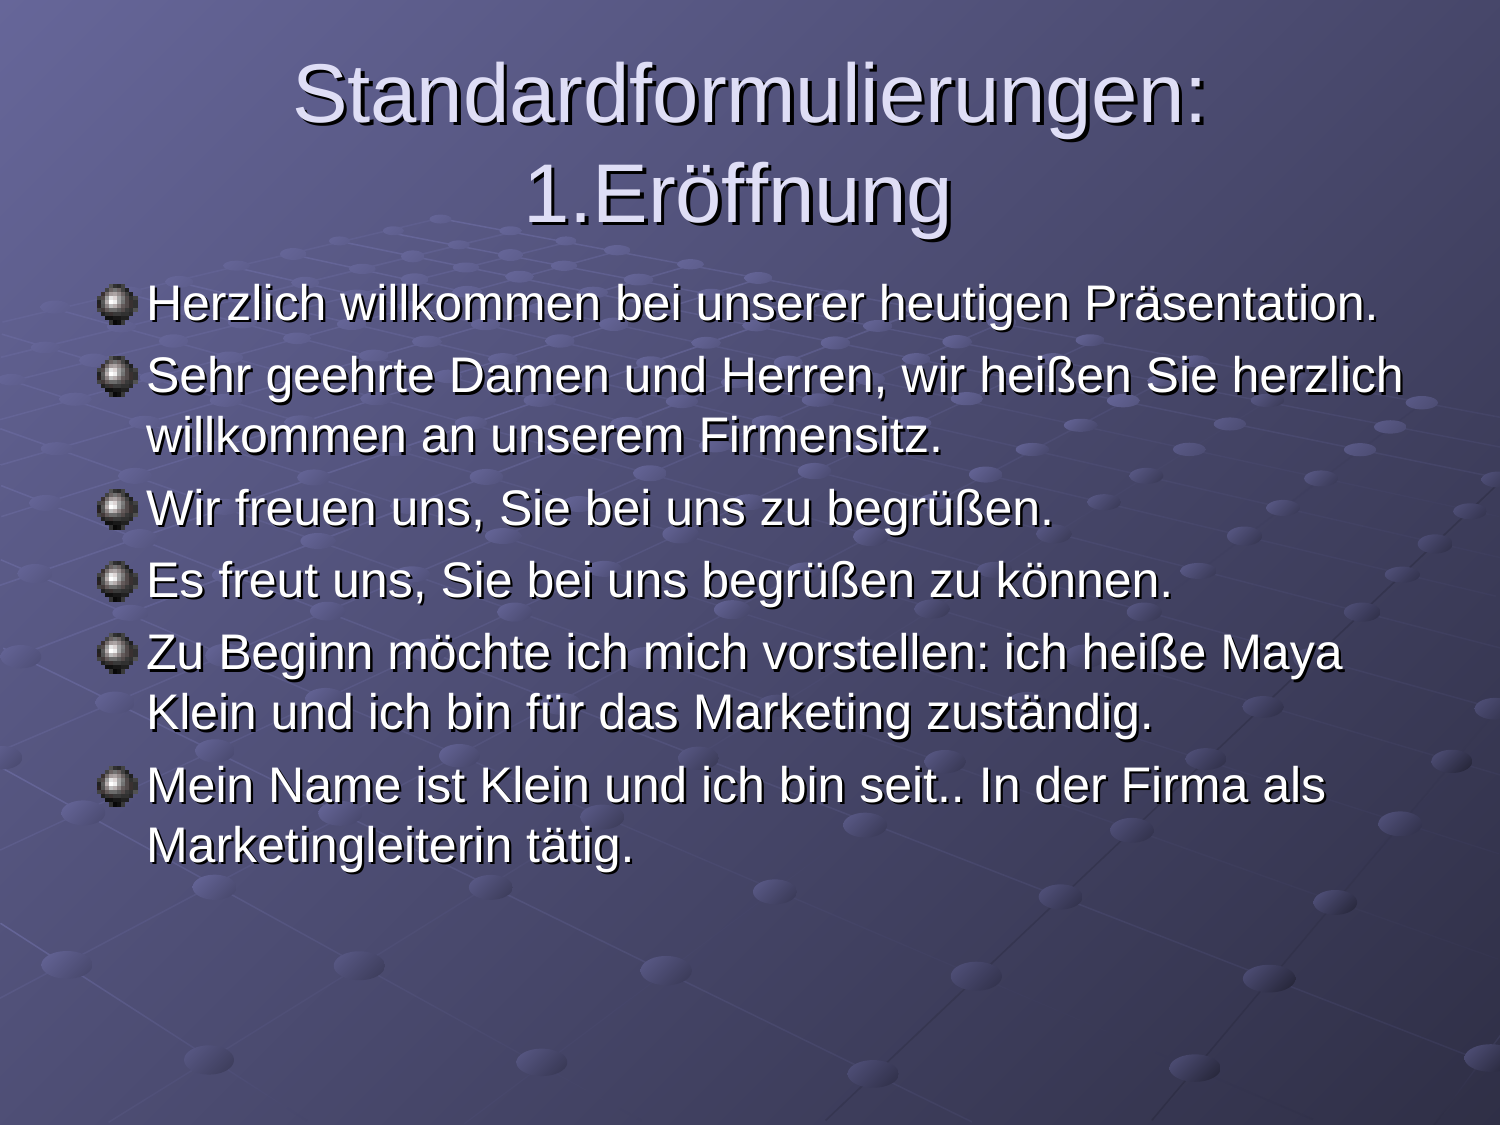

# Standardformulierungen: 1.Eröffnung
Herzlich willkommen bei unserer heutigen Präsentation.
Sehr geehrte Damen und Herren, wir heißen Sie herzlich willkommen an unserem Firmensitz.
Wir freuen uns, Sie bei uns zu begrüßen.
Es freut uns, Sie bei uns begrüßen zu können.
Zu Beginn möchte ich mich vorstellen: ich heiße Maya Klein und ich bin für das Marketing zuständig.
Mein Name ist Klein und ich bin seit.. In der Firma als Marketingleiterin tätig.